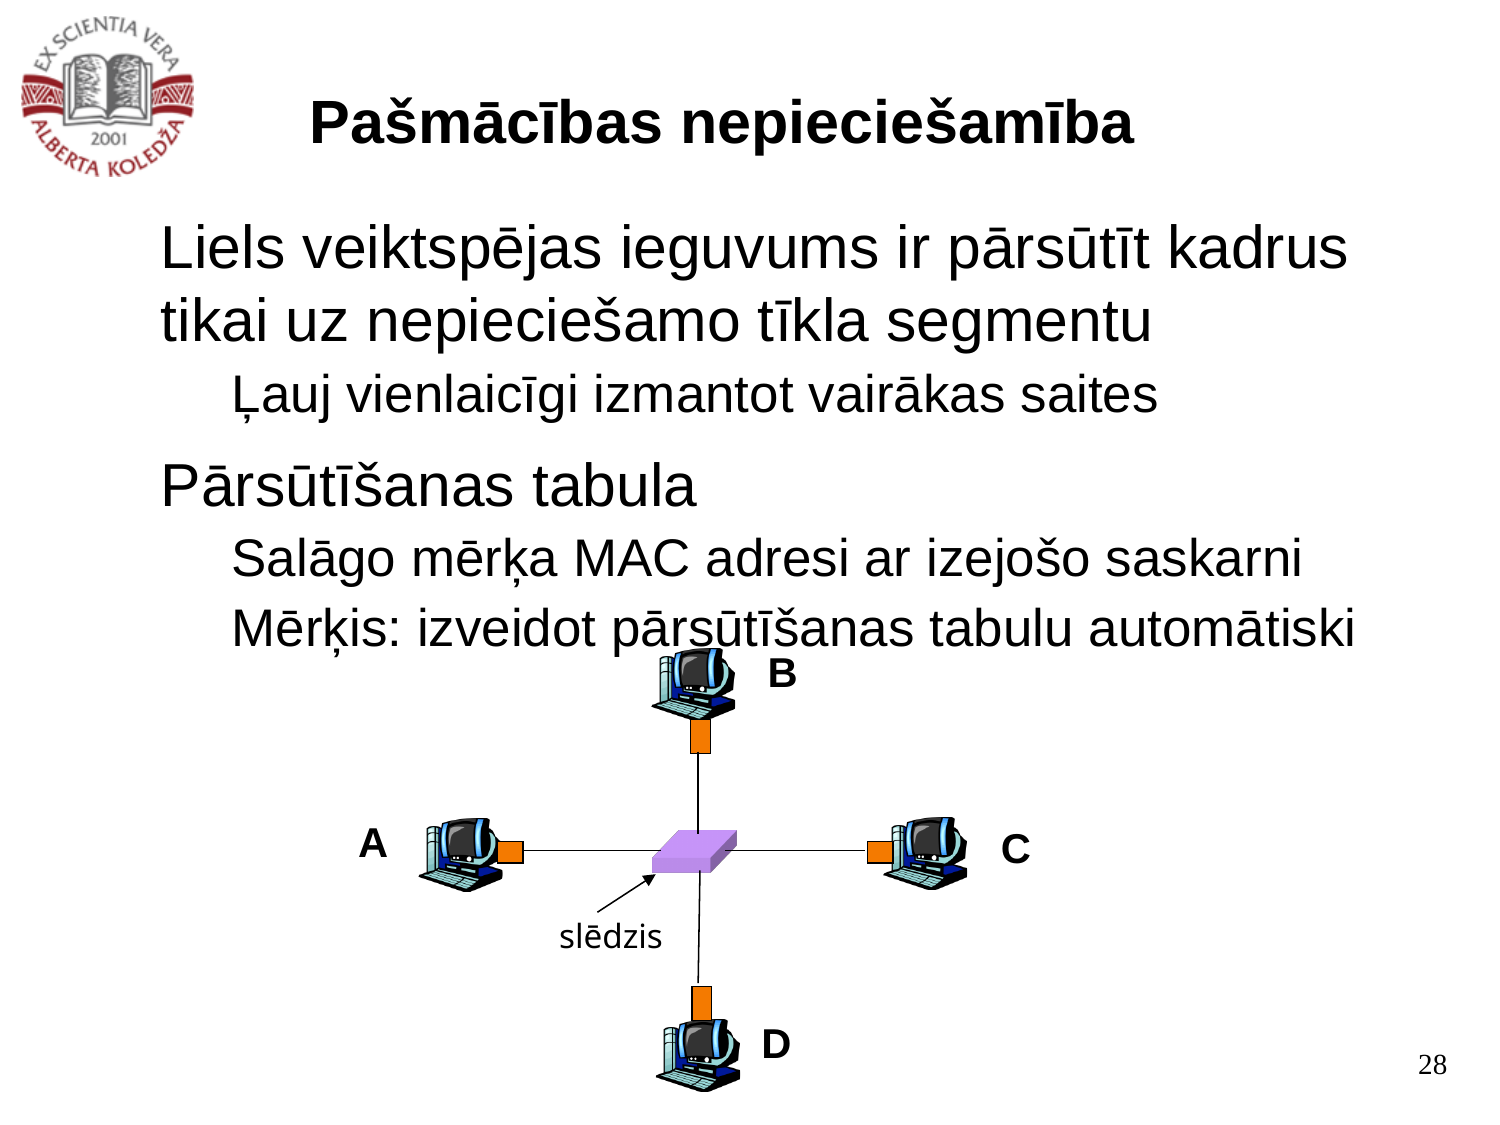

# Pašmācības nepieciešamība
Liels veiktspējas ieguvums ir pārsūtīt kadrus tikai uz nepieciešamo tīkla segmentu
Ļauj vienlaicīgi izmantot vairākas saites
Pārsūtīšanas tabula
Salāgo mērķa MAC adresi ar izejošo saskarni
Mērķis: izveidot pārsūtīšanas tabulu automātiski
B
A
C
slēdzis
D